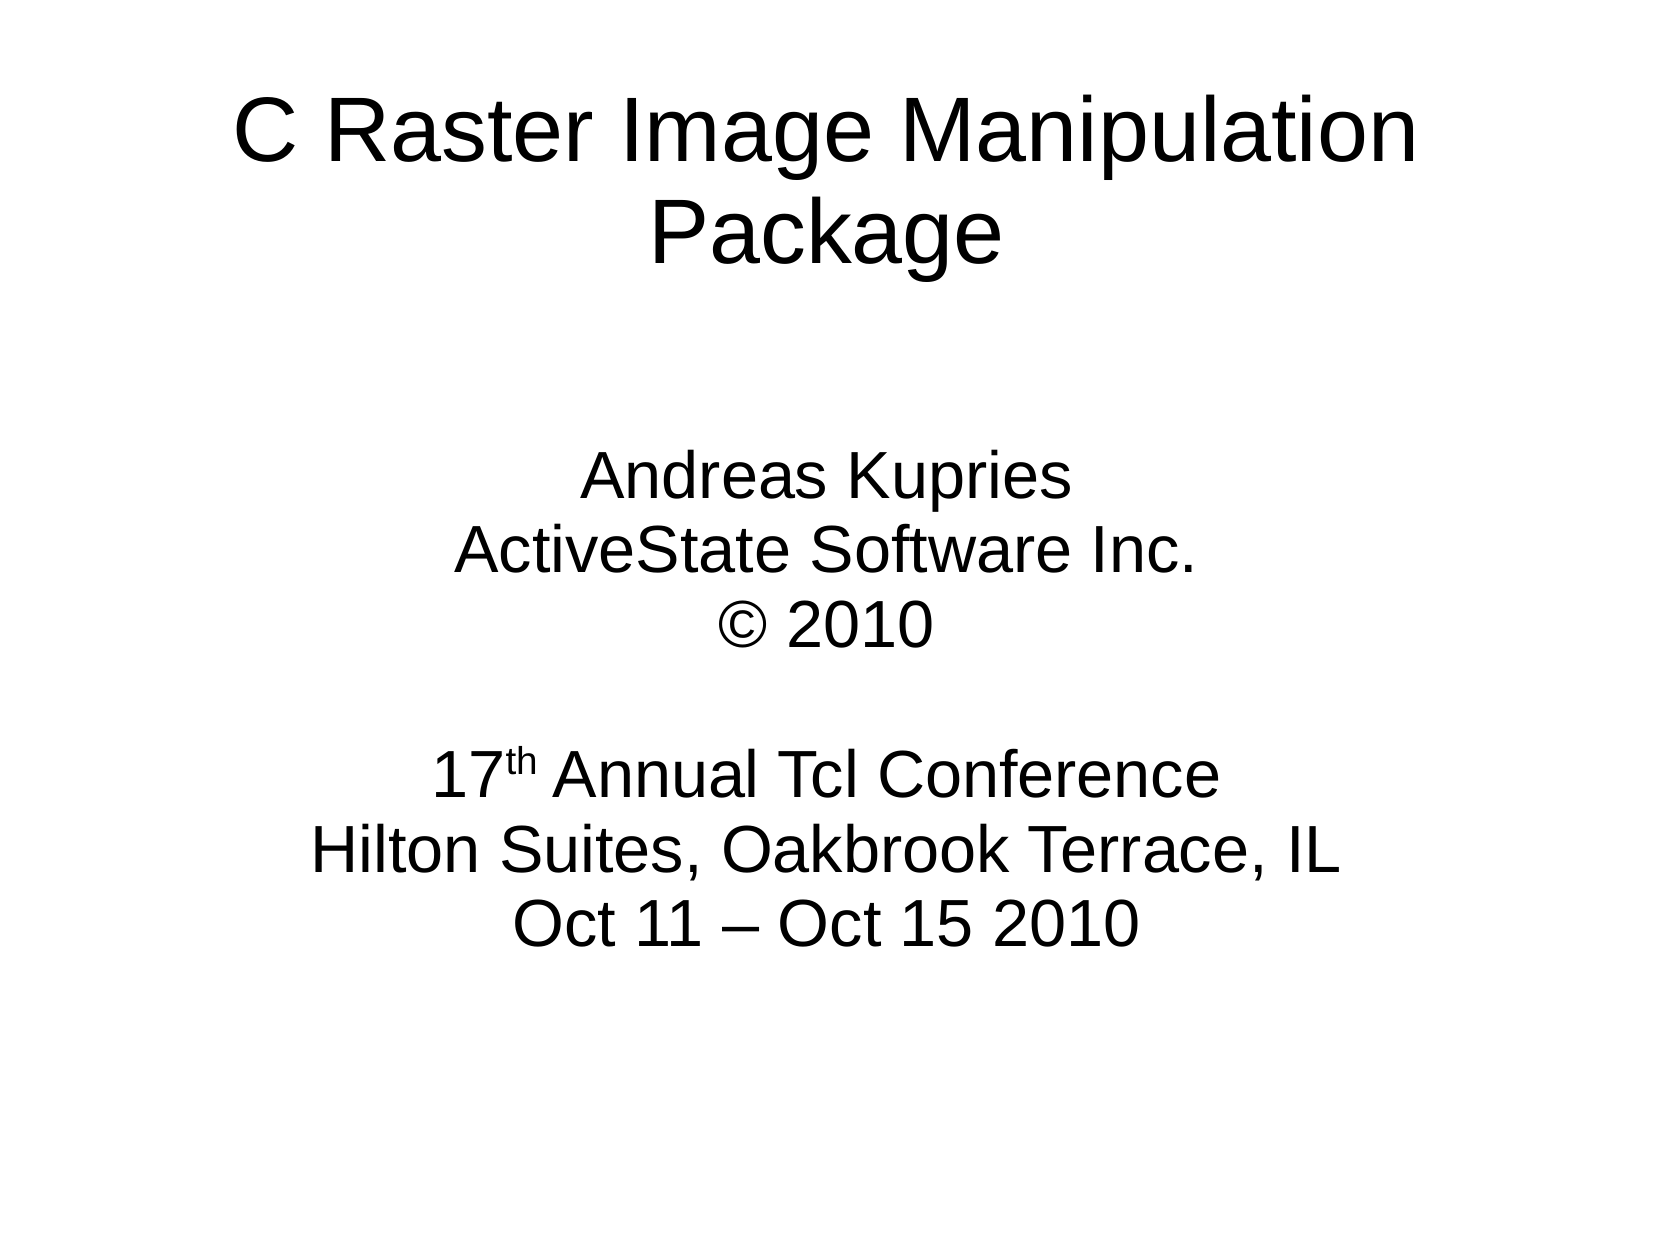

# C Raster Image Manipulation Package
Andreas Kupries
ActiveState Software Inc.
© 2010
17th Annual Tcl Conference
Hilton Suites, Oakbrook Terrace, IL
Oct 11 – Oct 15 2010